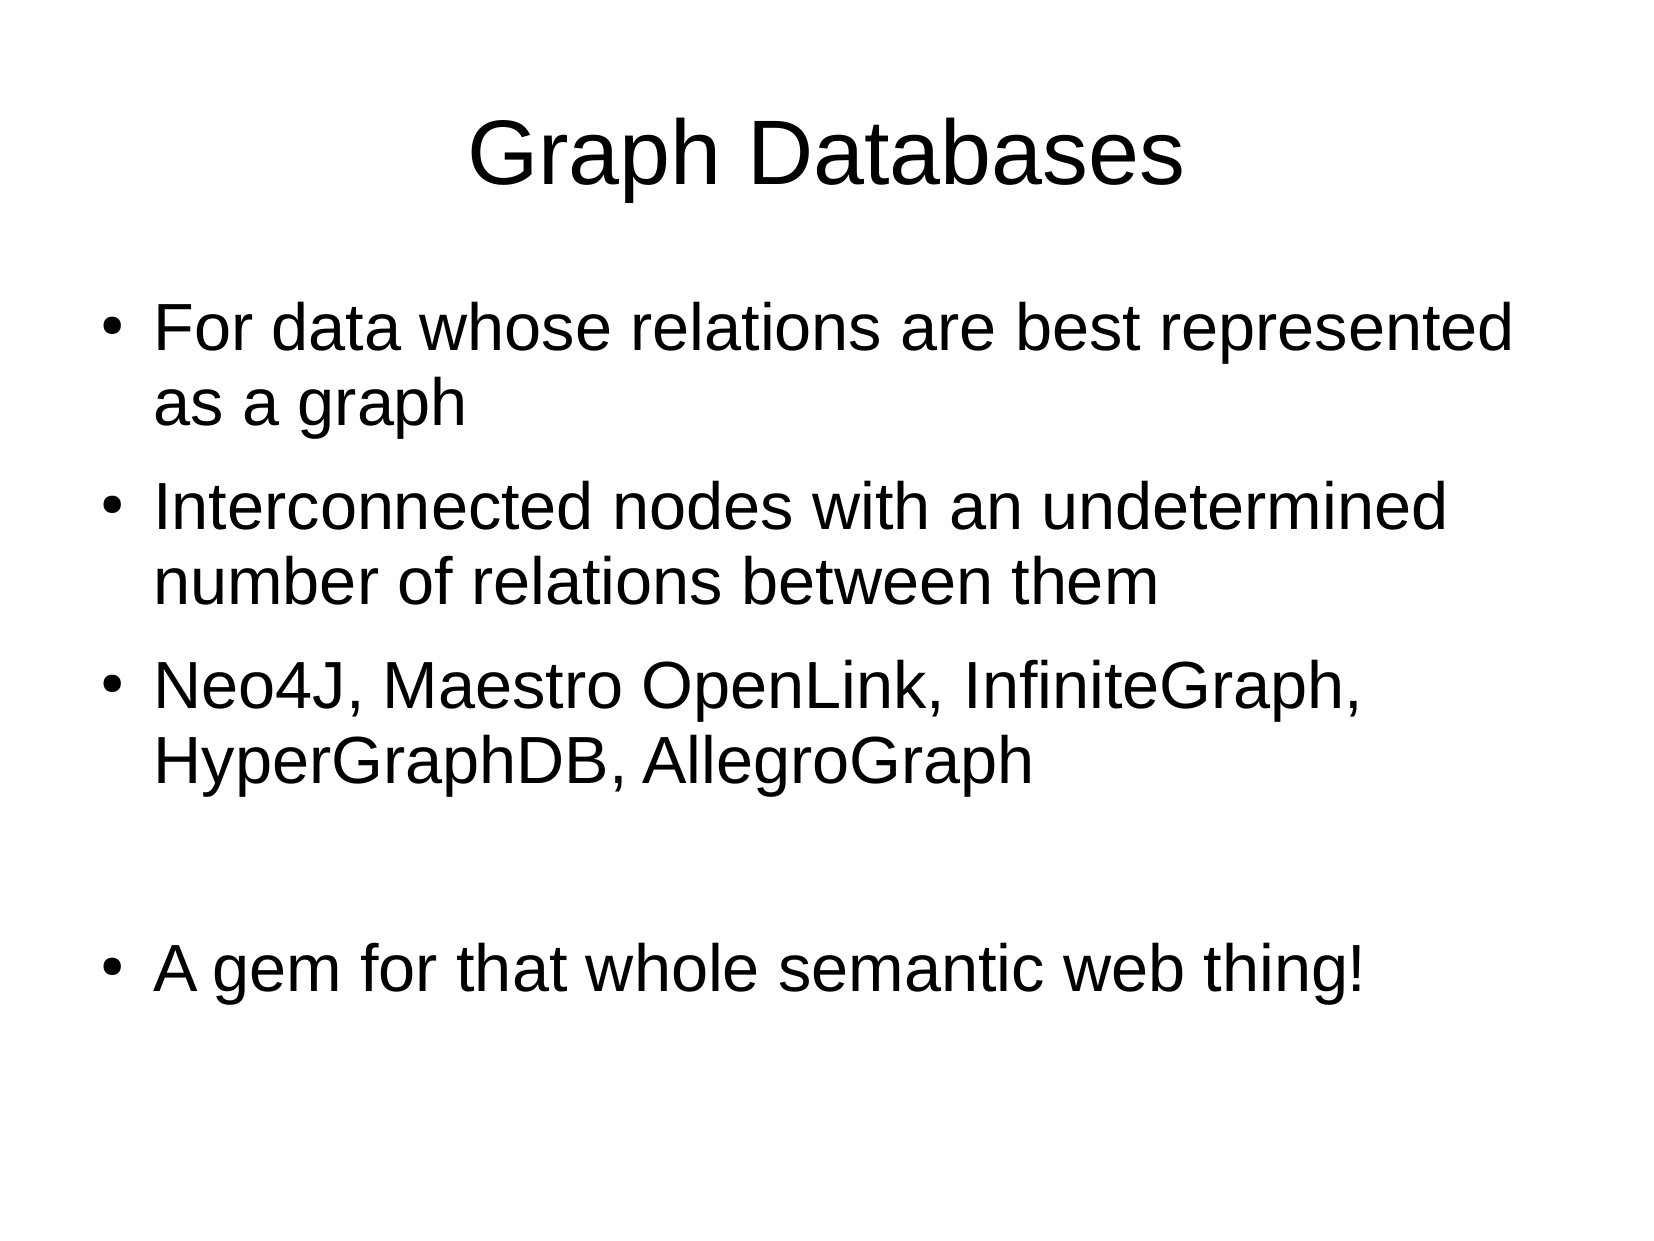

# Graph Databases
For data whose relations are best represented as a graph
Interconnected nodes with an undetermined number of relations between them
Neo4J, Maestro OpenLink, InfiniteGraph, HyperGraphDB, AllegroGraph
A gem for that whole semantic web thing!